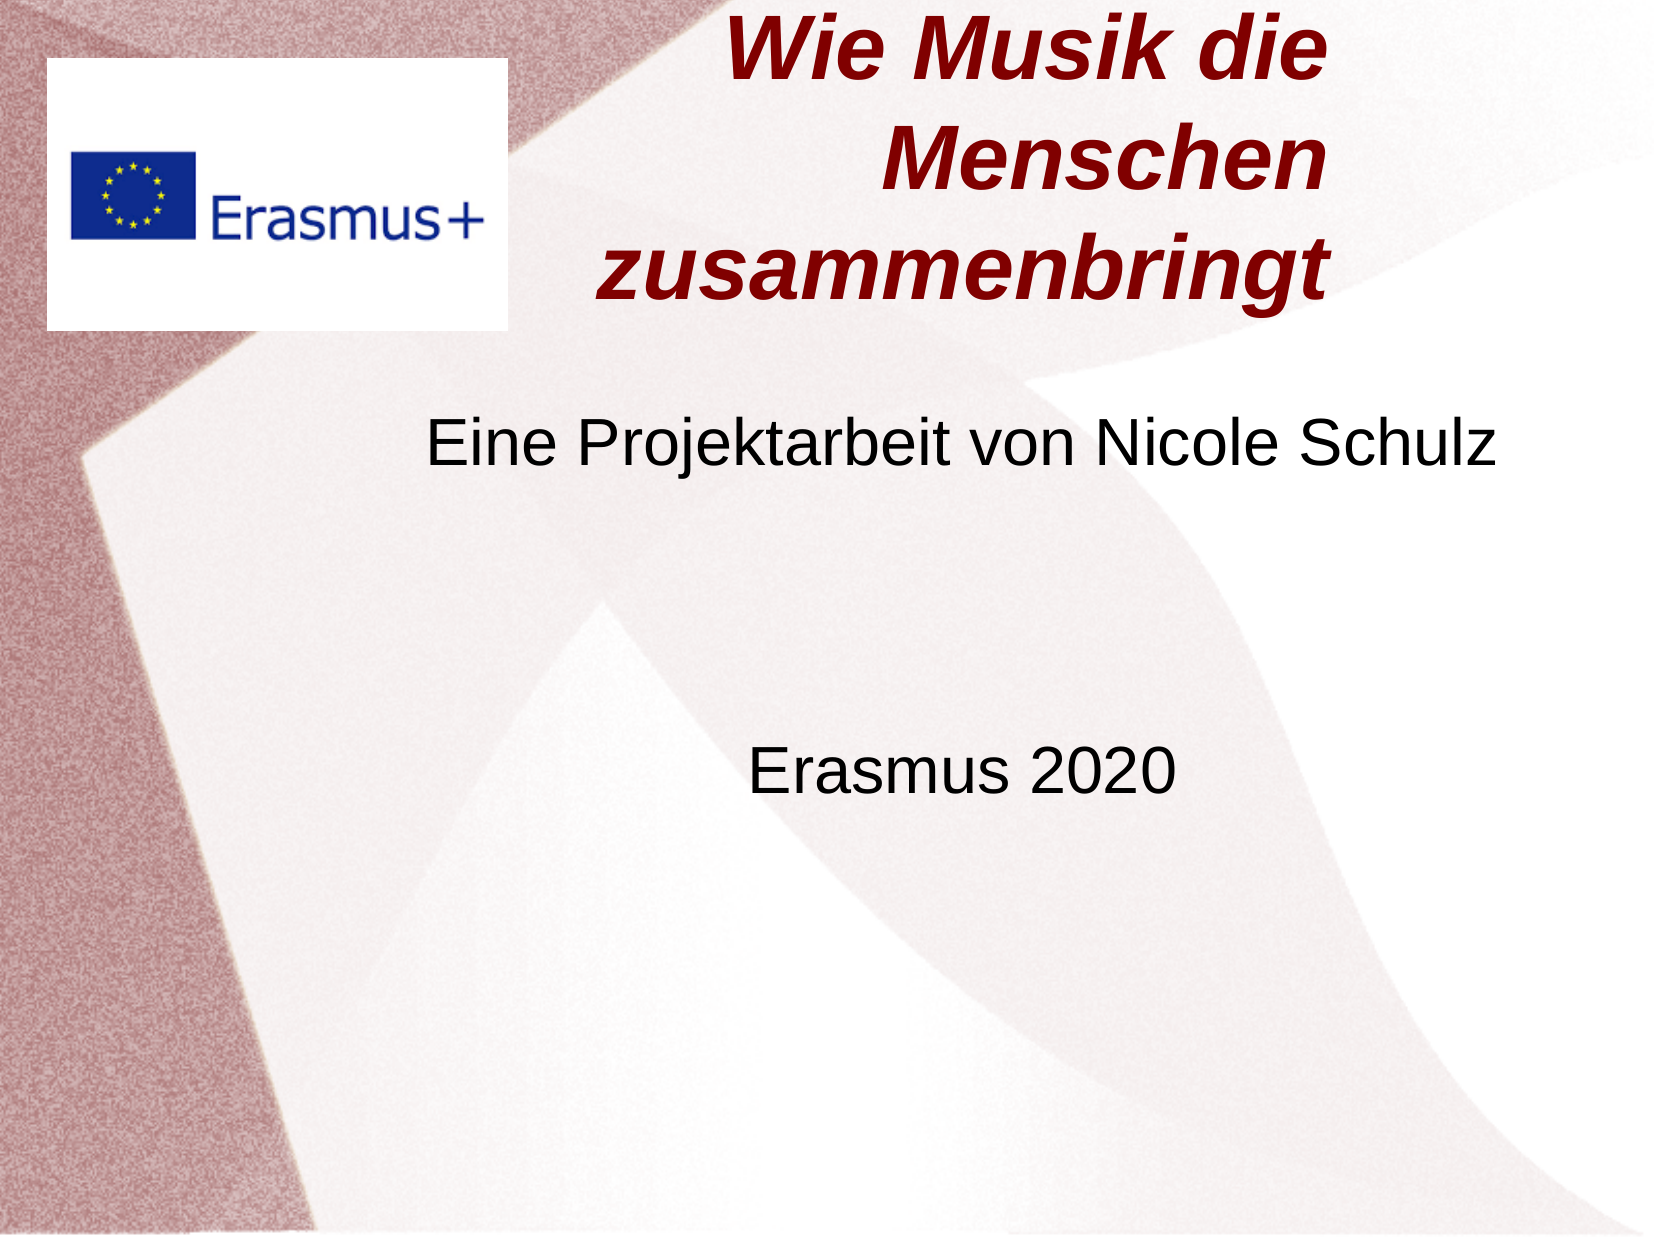

# Wie Musik die Menschen zusammenbringt
Eine Projektarbeit von Nicole Schulz
Erasmus 2020